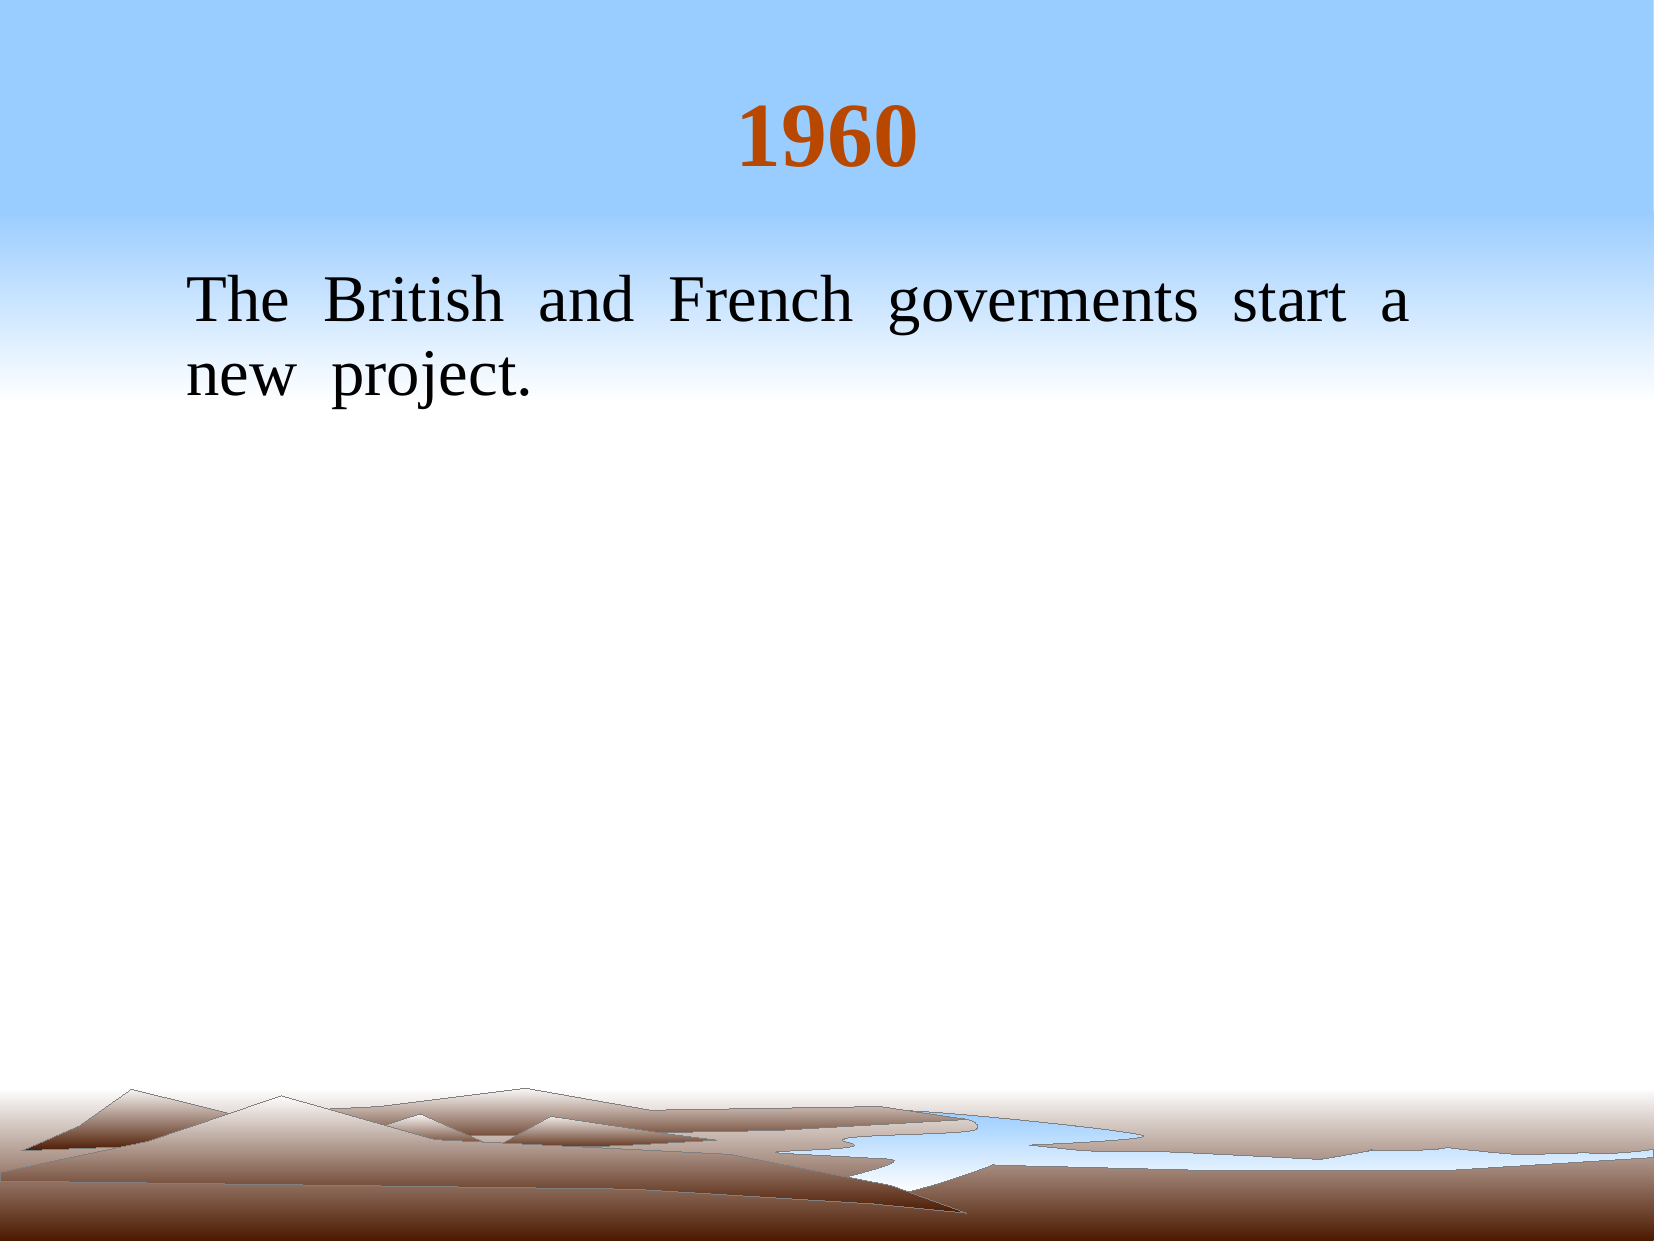

# 1960
The British and French goverments start a new project.